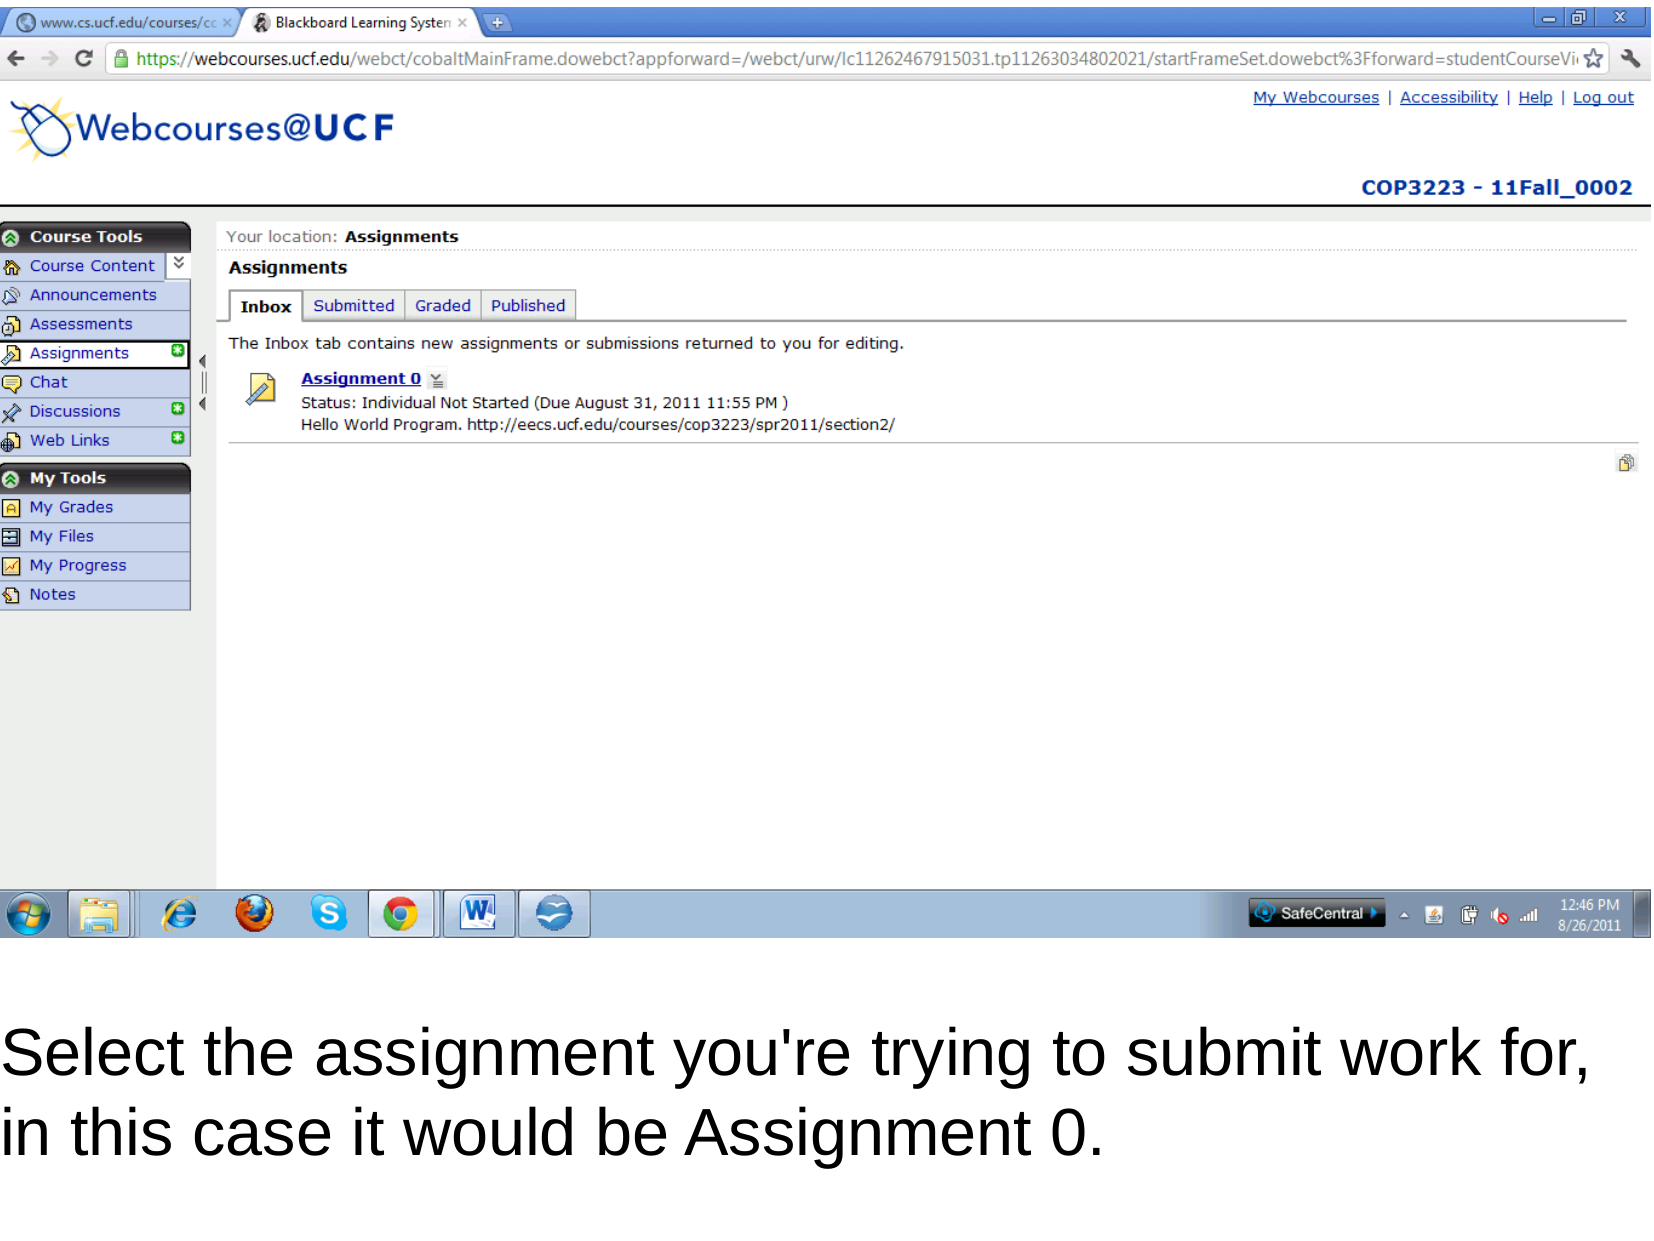

Select the assignment you're trying to submit work for, in this case it would be Assignment 0.